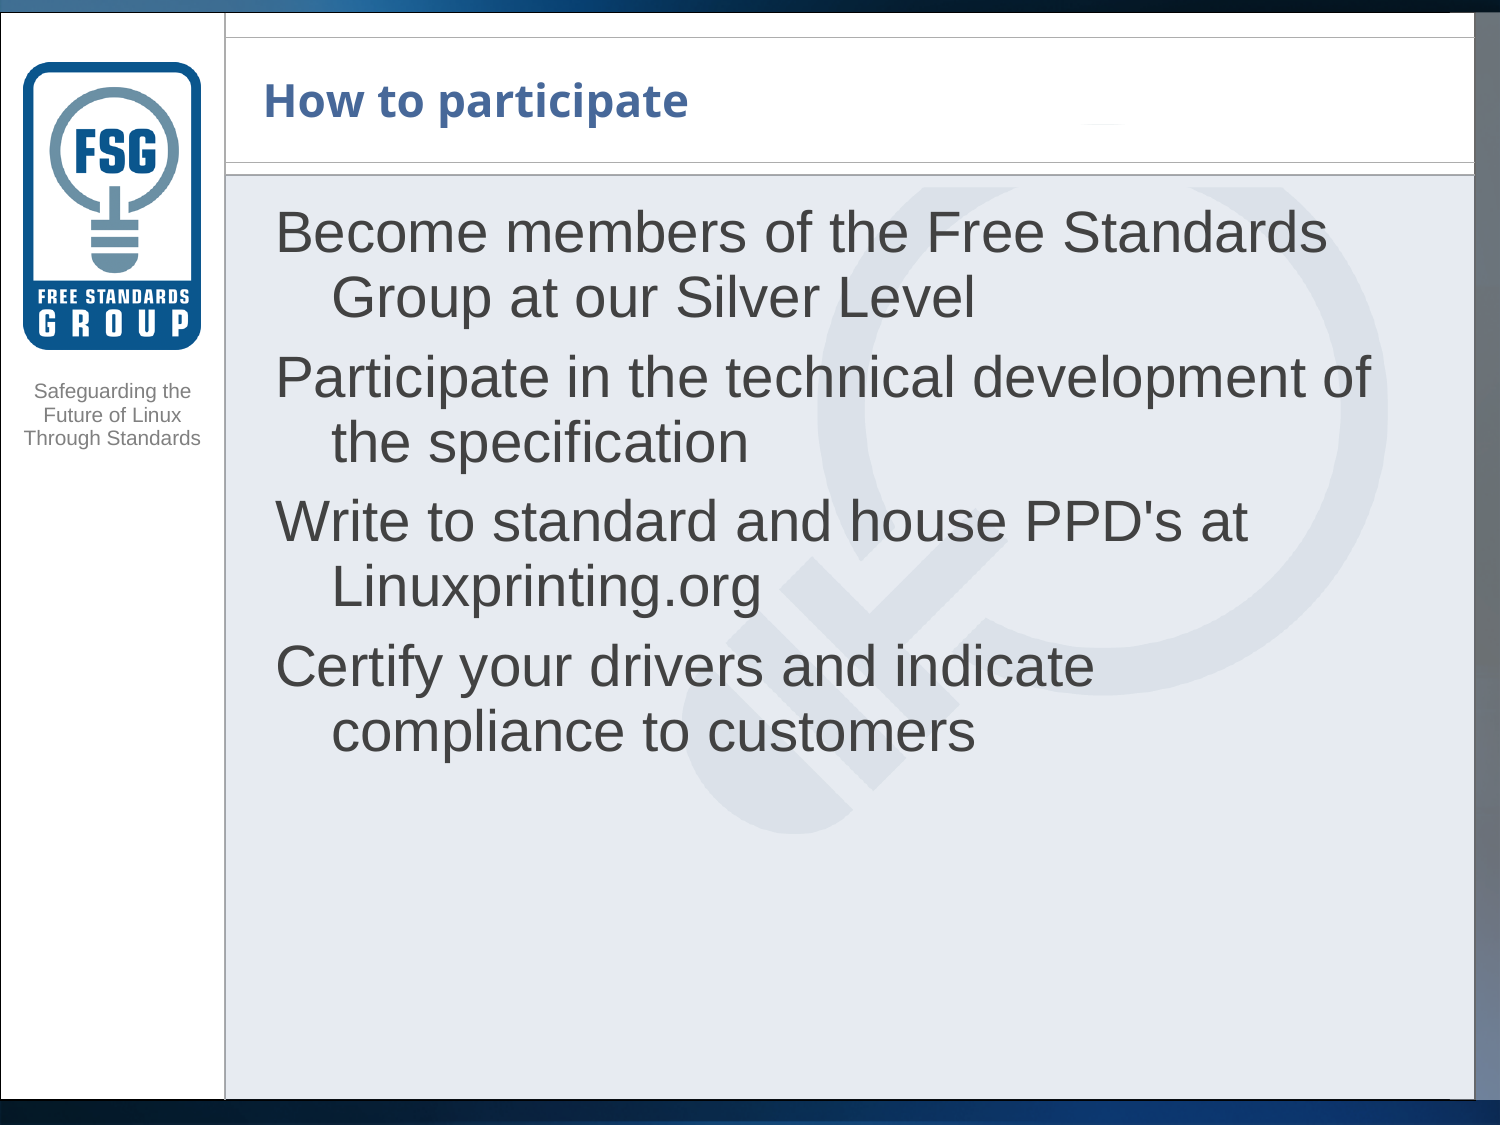

# How to participate
Become members of the Free Standards Group at our Silver Level
Participate in the technical development of the specification
Write to standard and house PPD's at Linuxprinting.org
Certify your drivers and indicate compliance to customers